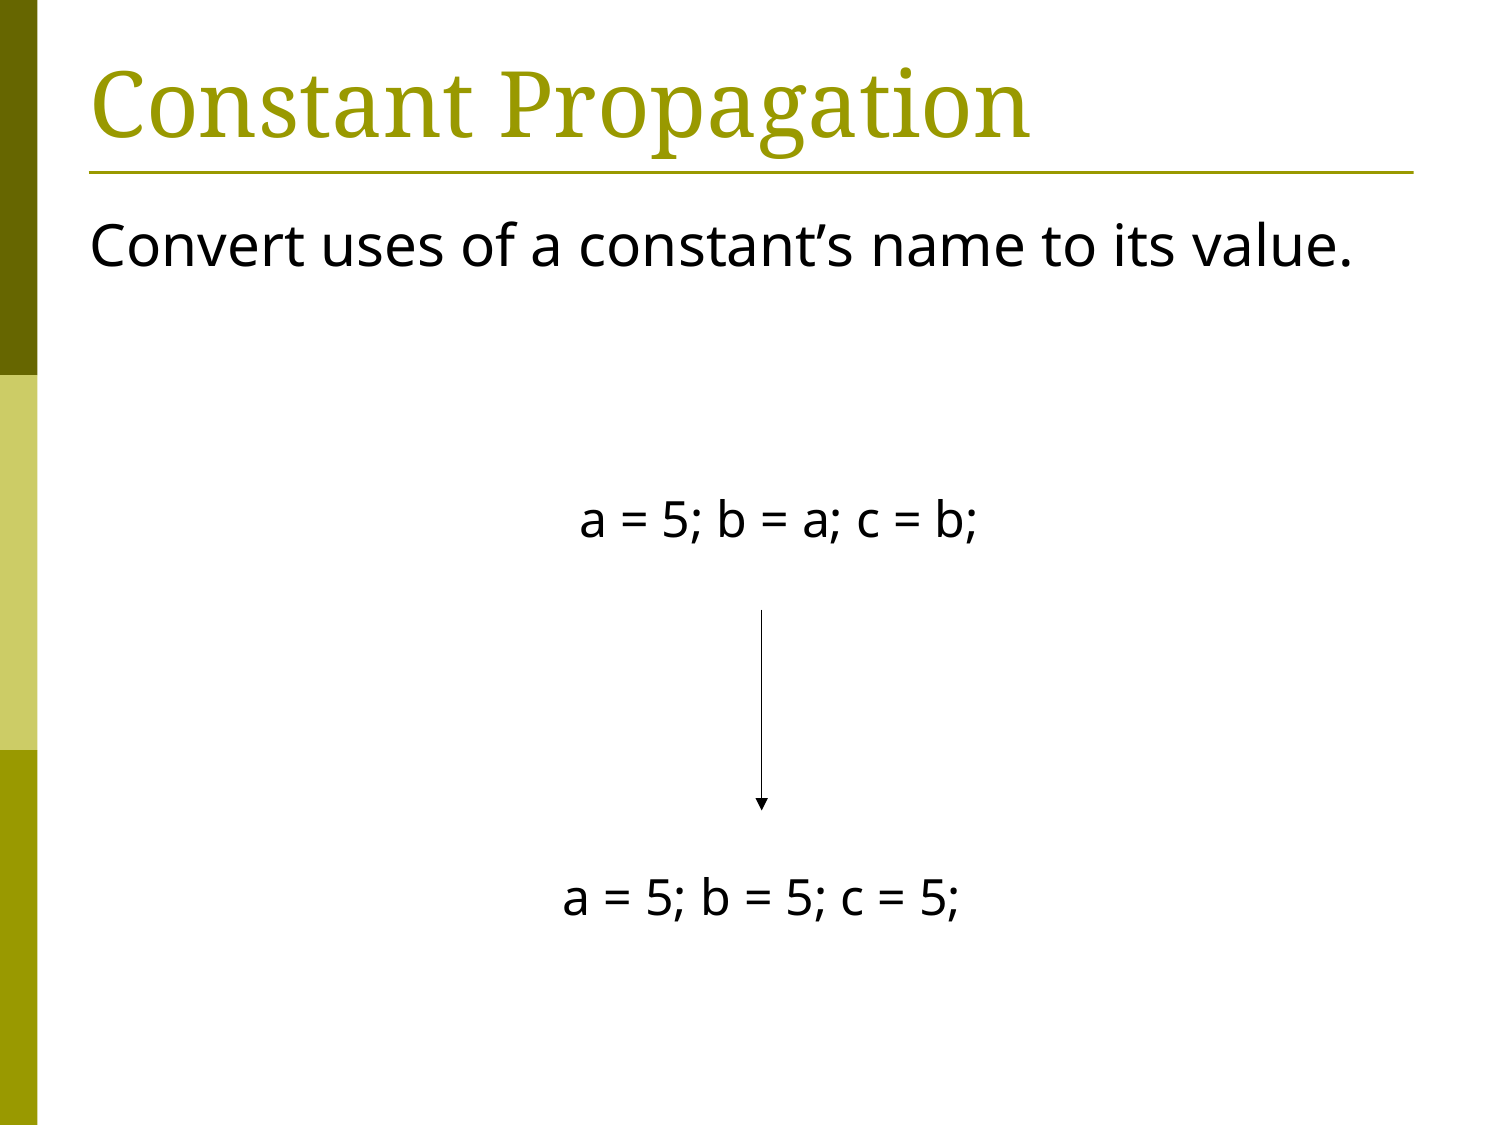

# Constant Propagation
Convert uses of a constant’s name to its value.
a = 5; b = a; c = b;
a = 5; b = 5; c = 5;